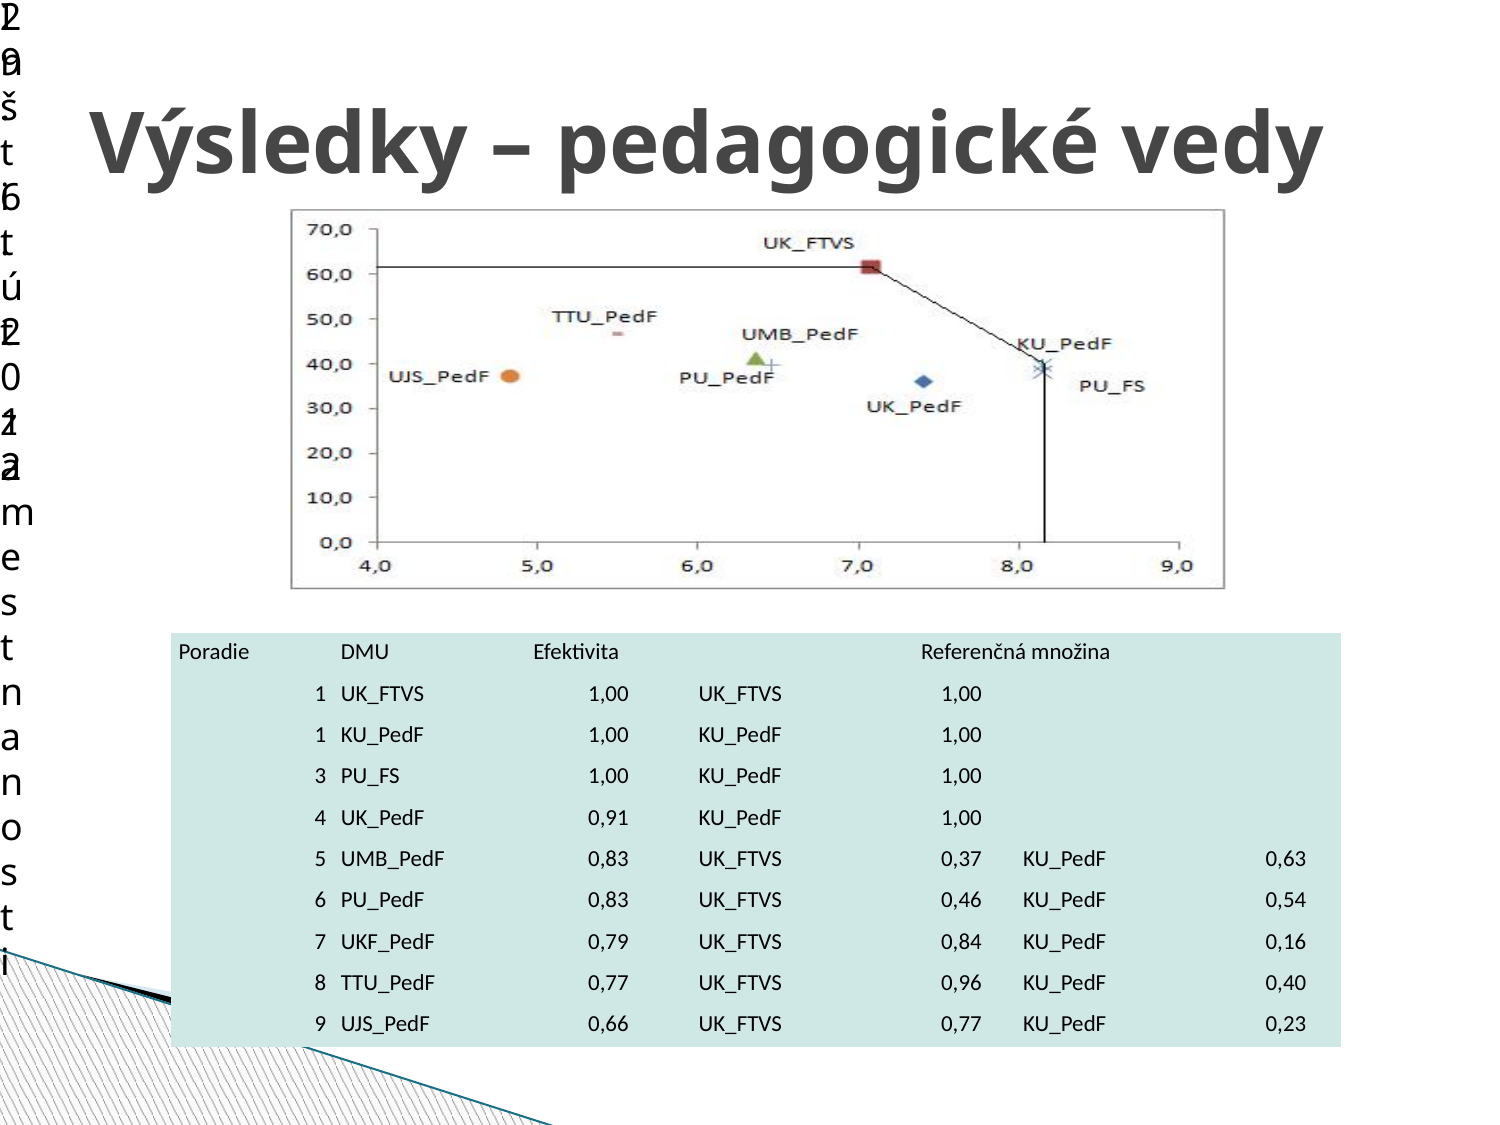

29. 6. 2012
Inštitút zamestnanosti
# Výsledky – pedagogické vedy
| Poradie | DMU | Efektivita | Referenčná množina | | | |
| --- | --- | --- | --- | --- | --- | --- |
| 1 | UK\_FTVS | 1,00 | UK\_FTVS | 1,00 | | |
| 1 | KU\_PedF | 1,00 | KU\_PedF | 1,00 | | |
| 3 | PU\_FS | 1,00 | KU\_PedF | 1,00 | | |
| 4 | UK\_PedF | 0,91 | KU\_PedF | 1,00 | | |
| 5 | UMB\_PedF | 0,83 | UK\_FTVS | 0,37 | KU\_PedF | 0,63 |
| 6 | PU\_PedF | 0,83 | UK\_FTVS | 0,46 | KU\_PedF | 0,54 |
| 7 | UKF\_PedF | 0,79 | UK\_FTVS | 0,84 | KU\_PedF | 0,16 |
| 8 | TTU\_PedF | 0,77 | UK\_FTVS | 0,96 | KU\_PedF | 0,40 |
| 9 | UJS\_PedF | 0,66 | UK\_FTVS | 0,77 | KU\_PedF | 0,23 |